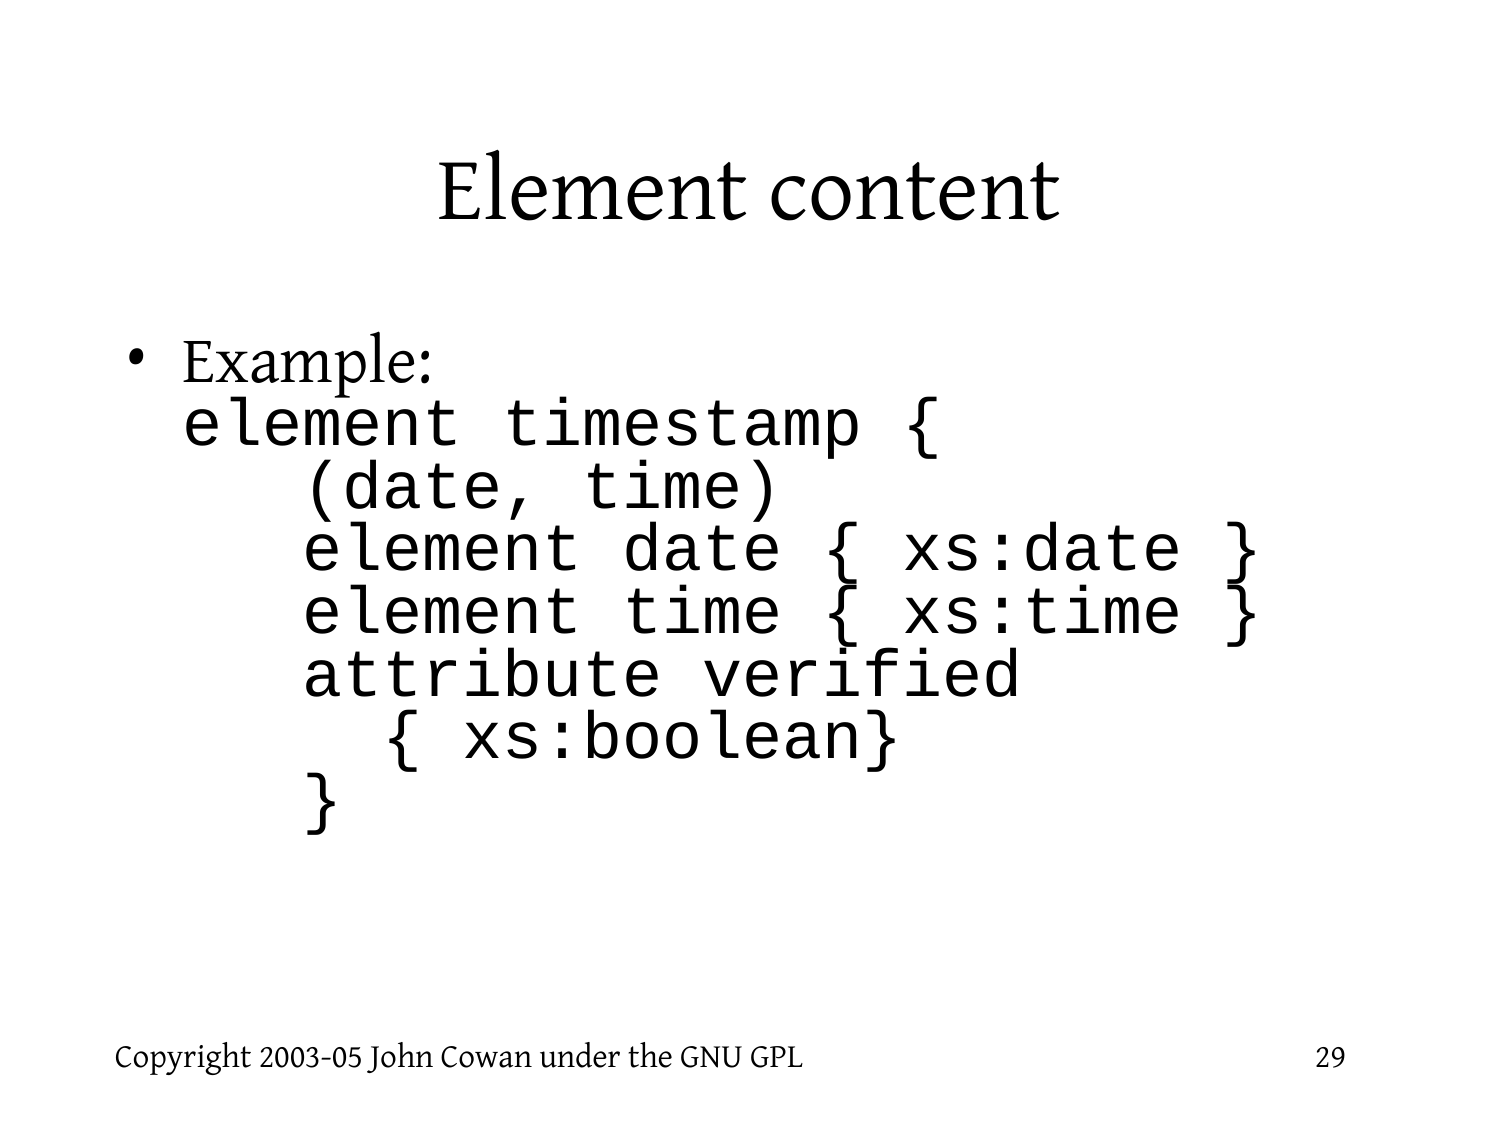

# Element content
Example:
element timestamp {
 (date, time)
 element date { xs:date }
 element time { xs:time }
 attribute verified
 { xs:boolean}
 }